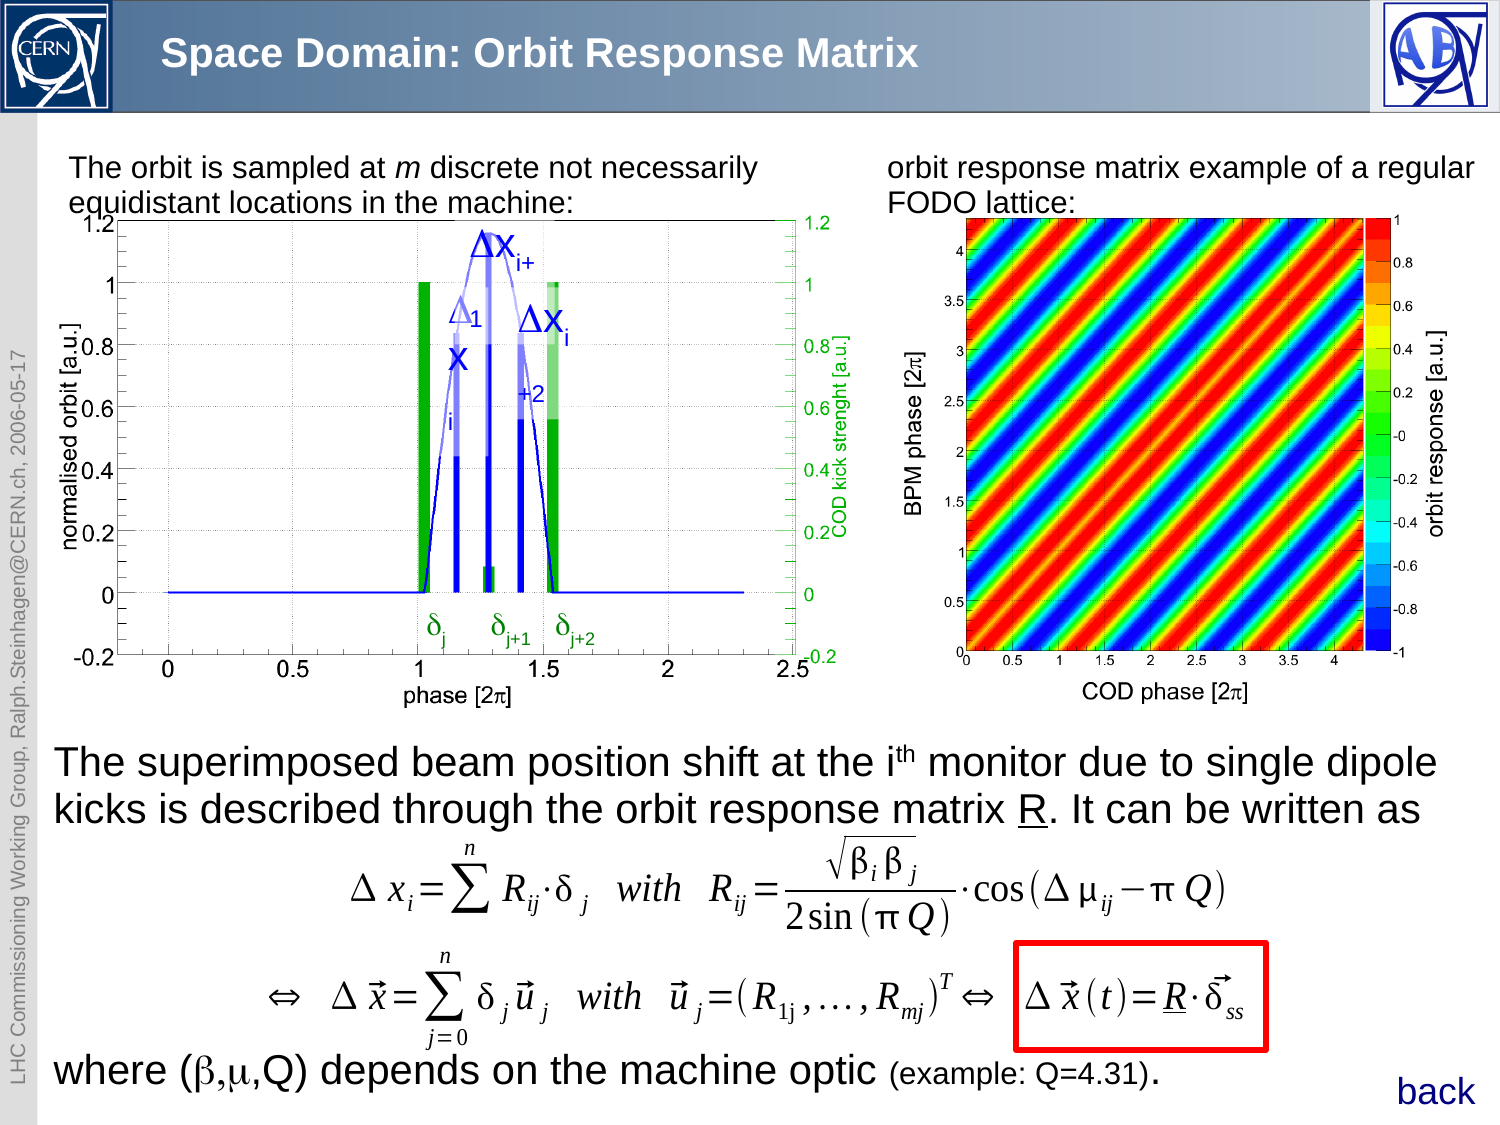

# Space Domain: Orbit Response Matrix
The orbit is sampled at m discrete not necessarily
equidistant locations in the machine:
orbit response matrix example of a regular
FODO lattice:
Dxi+1
Dxi
Dxi+2
dj
dj+1
dj+2
The superimposed beam position shift at the ith monitor due to single dipole kicks is described through the orbit response matrix R. It can be written as
where (b,m,Q) depends on the machine optic (example: Q=4.31).
back